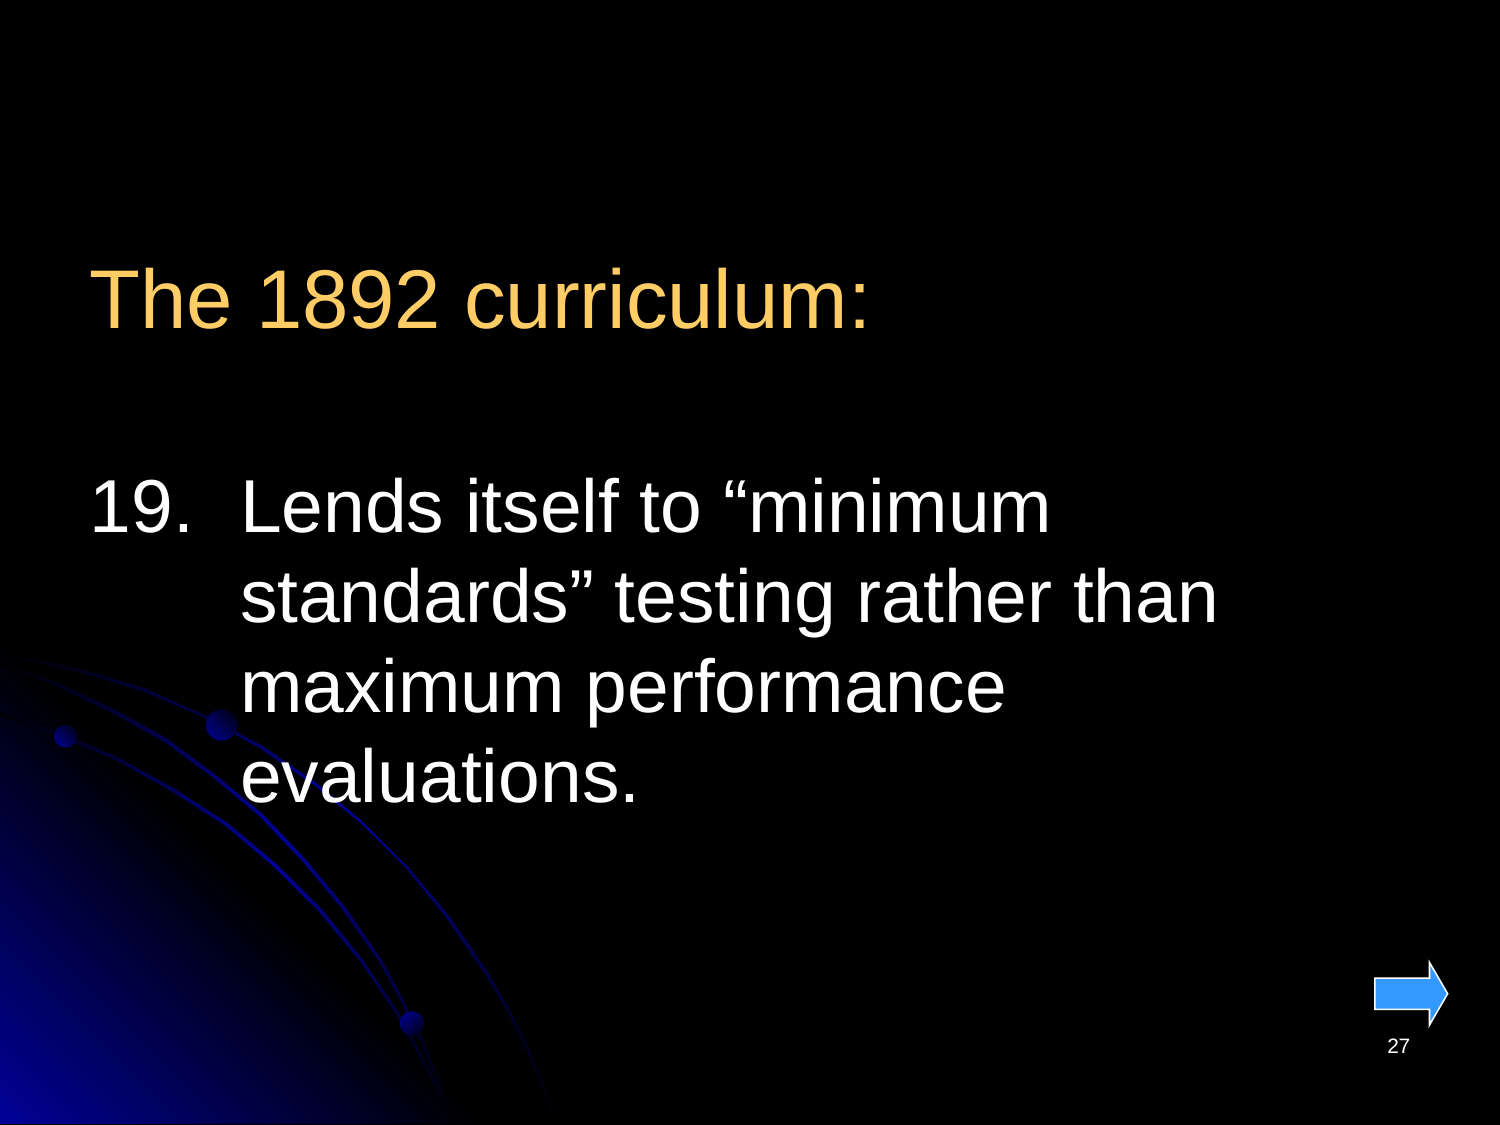

The 1892 curriculum:
19.	Lends itself to “minimum standards” testing rather than maximum performance evaluations.
27